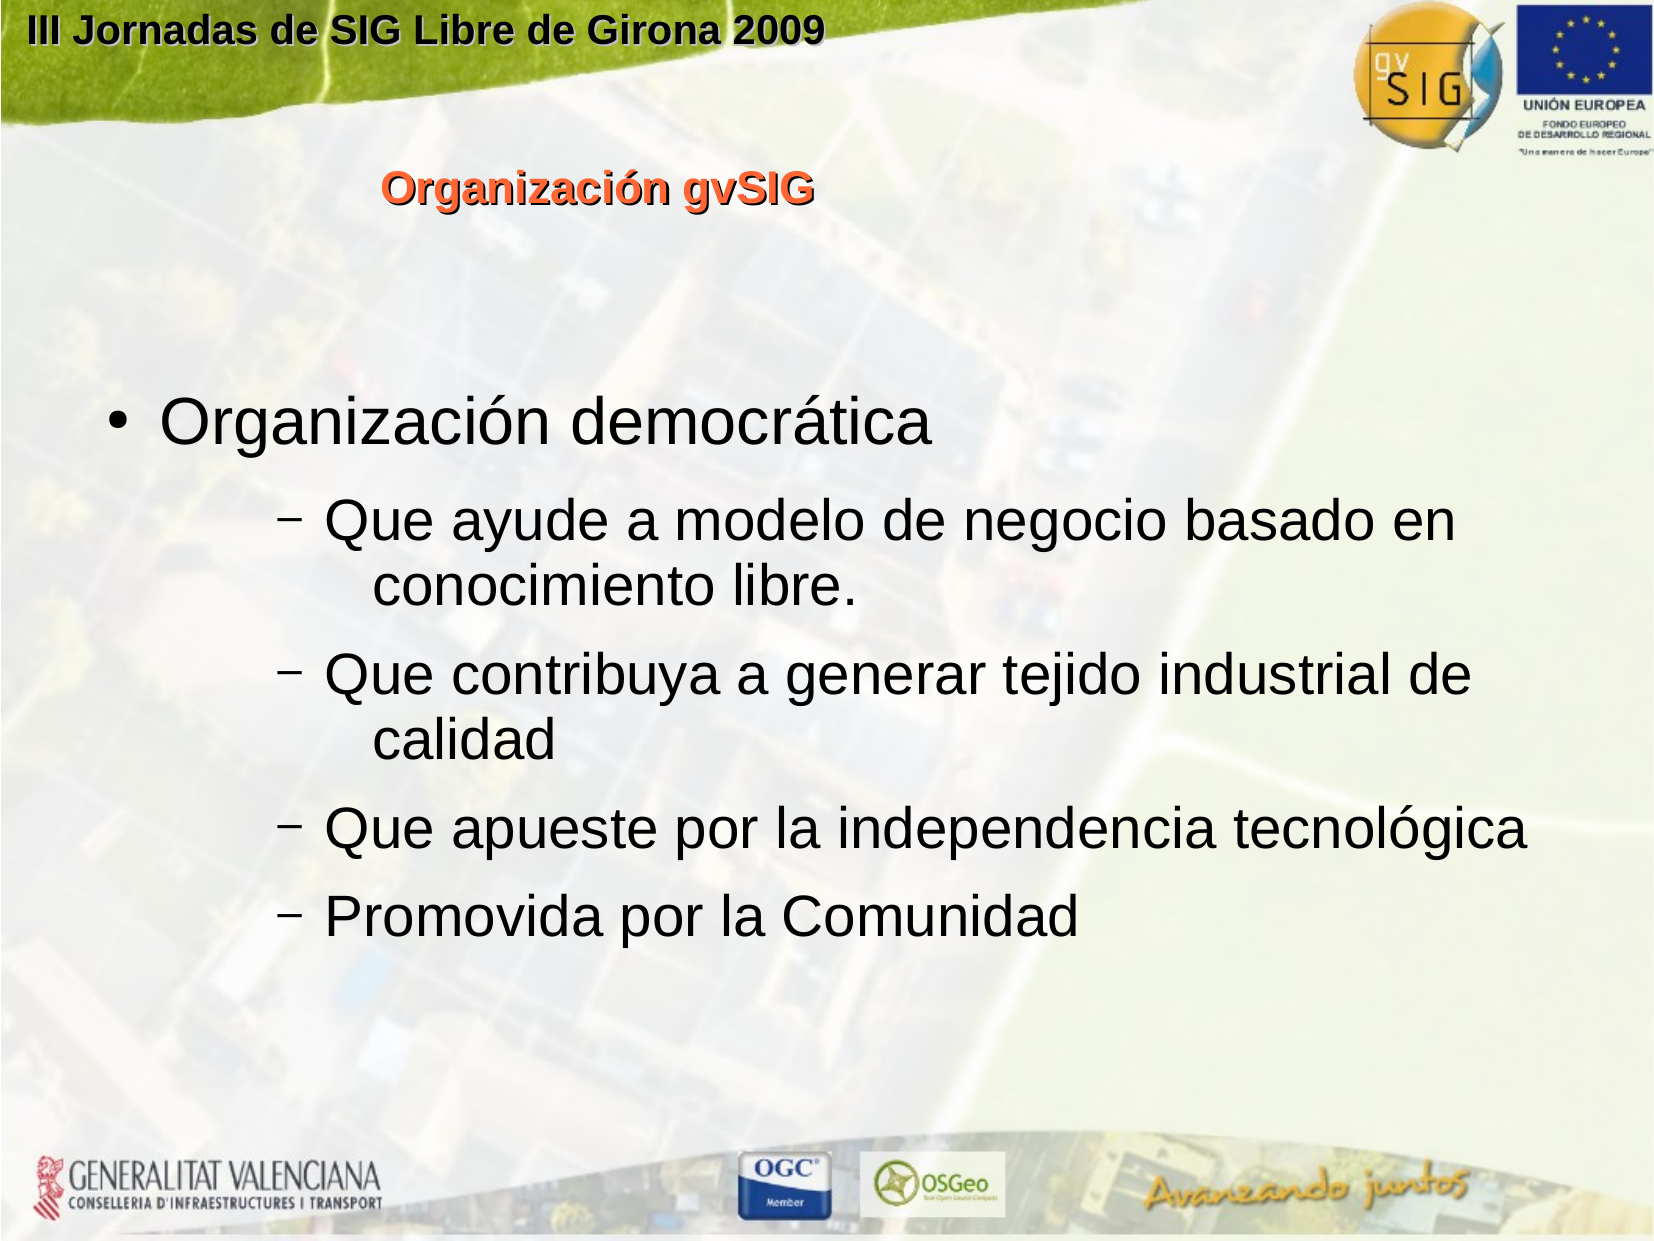

#
Organización gvSIG
Organización democrática
Que ayude a modelo de negocio basado en conocimiento libre.
Que contribuya a generar tejido industrial de calidad
Que apueste por la independencia tecnológica
Promovida por la Comunidad